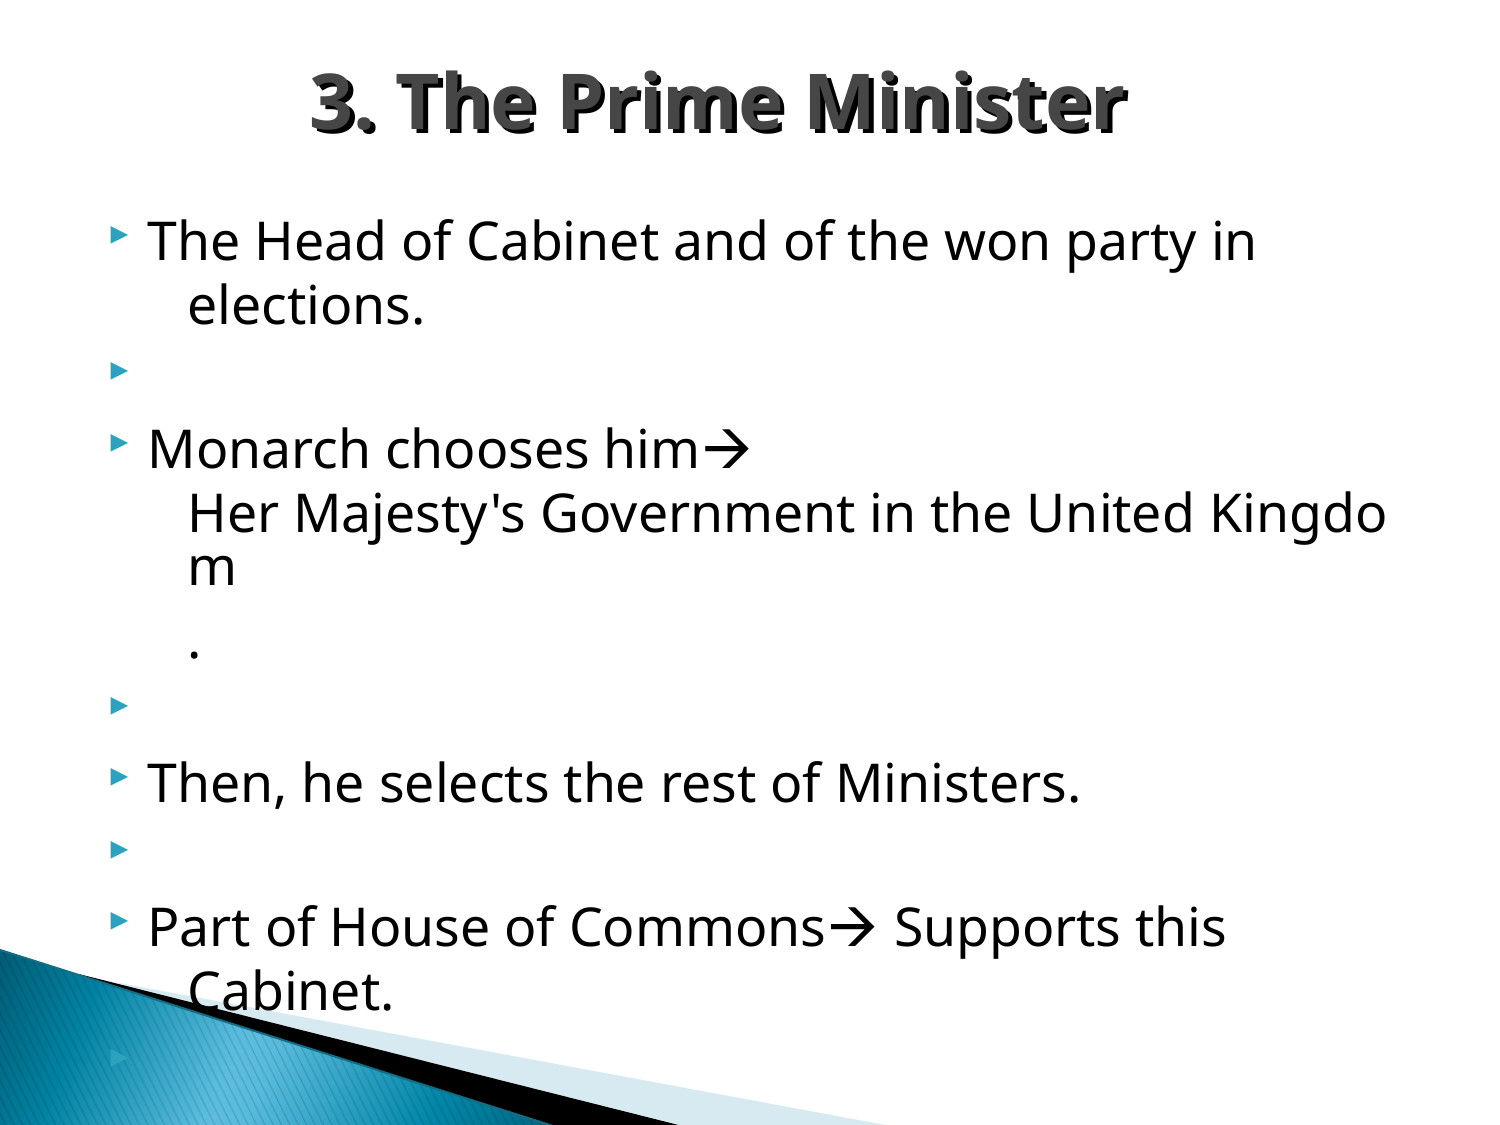

3. The Prime Minister
# The Head of Cabinet and of the won party in elections.
Monarch chooses him Her Majesty's Government in the United Kingdom.
Then, he selects the rest of Ministers.
Part of House of Commons Supports this Cabinet.